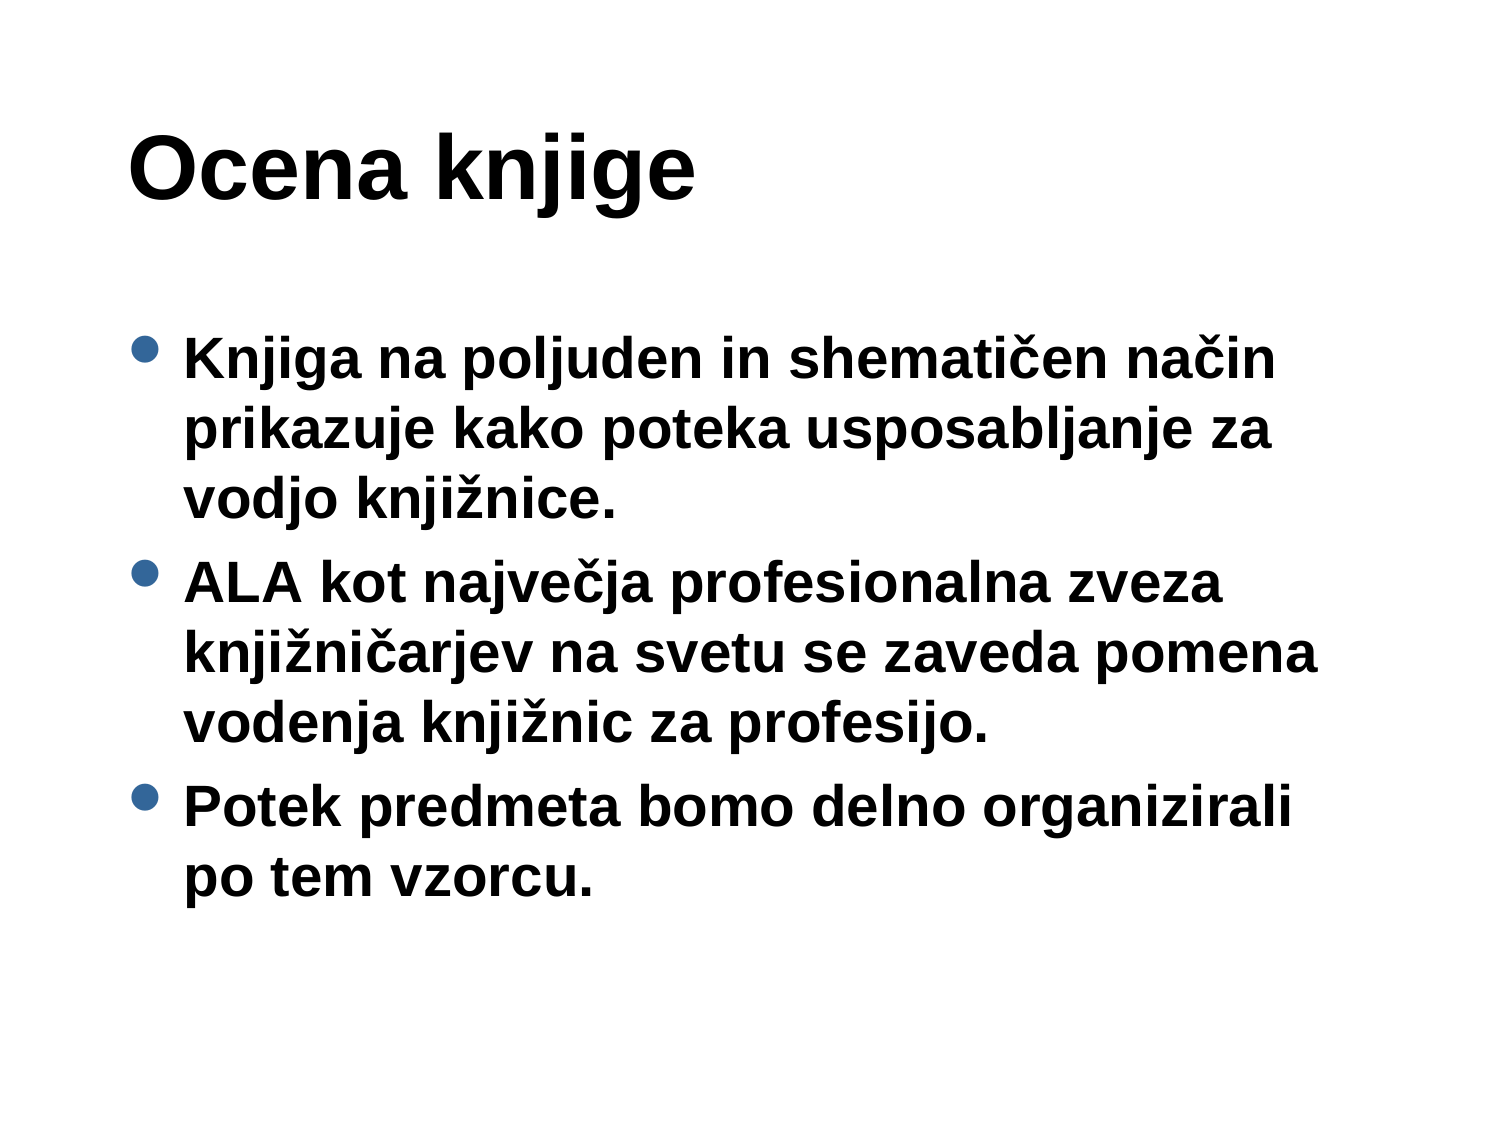

# Ocena knjige
Knjiga na poljuden in shematičen način prikazuje kako poteka usposabljanje za vodjo knjižnice.
ALA kot največja profesionalna zveza knjižničarjev na svetu se zaveda pomena vodenja knjižnic za profesijo.
Potek predmeta bomo delno organizirali po tem vzorcu.